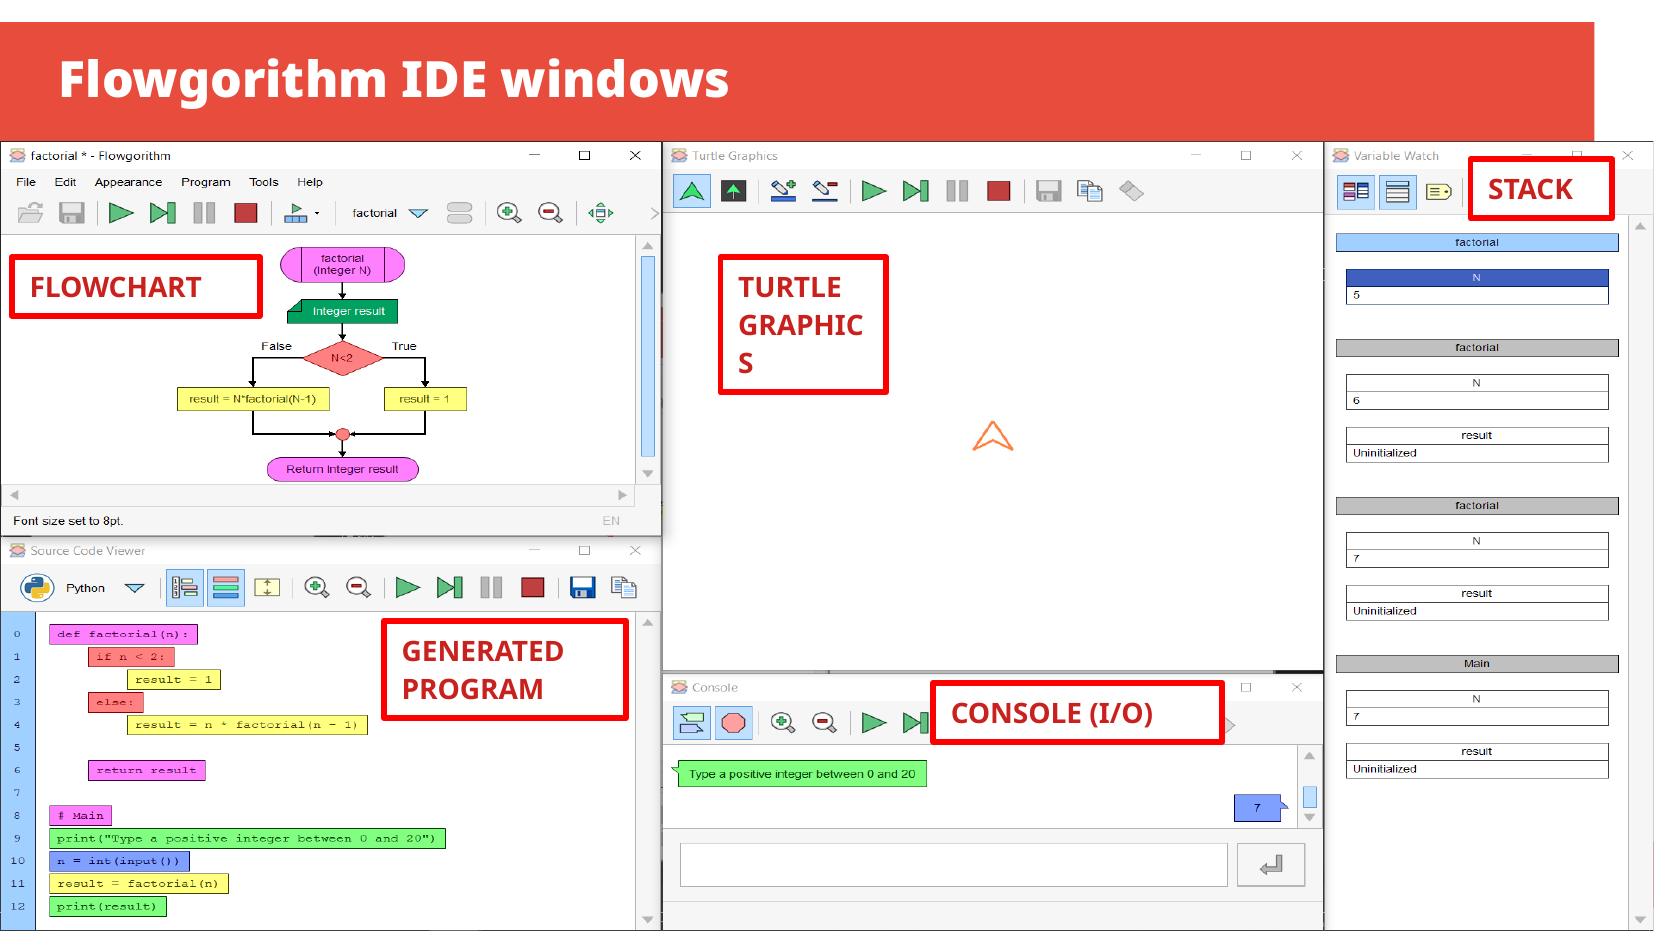

# Flowgorithm IDE windows
STACK
FLOWCHART
TURTLE GRAPHICS
GENERATED
PROGRAM
CONSOLE (I/O)
2023-24 Flowcharts